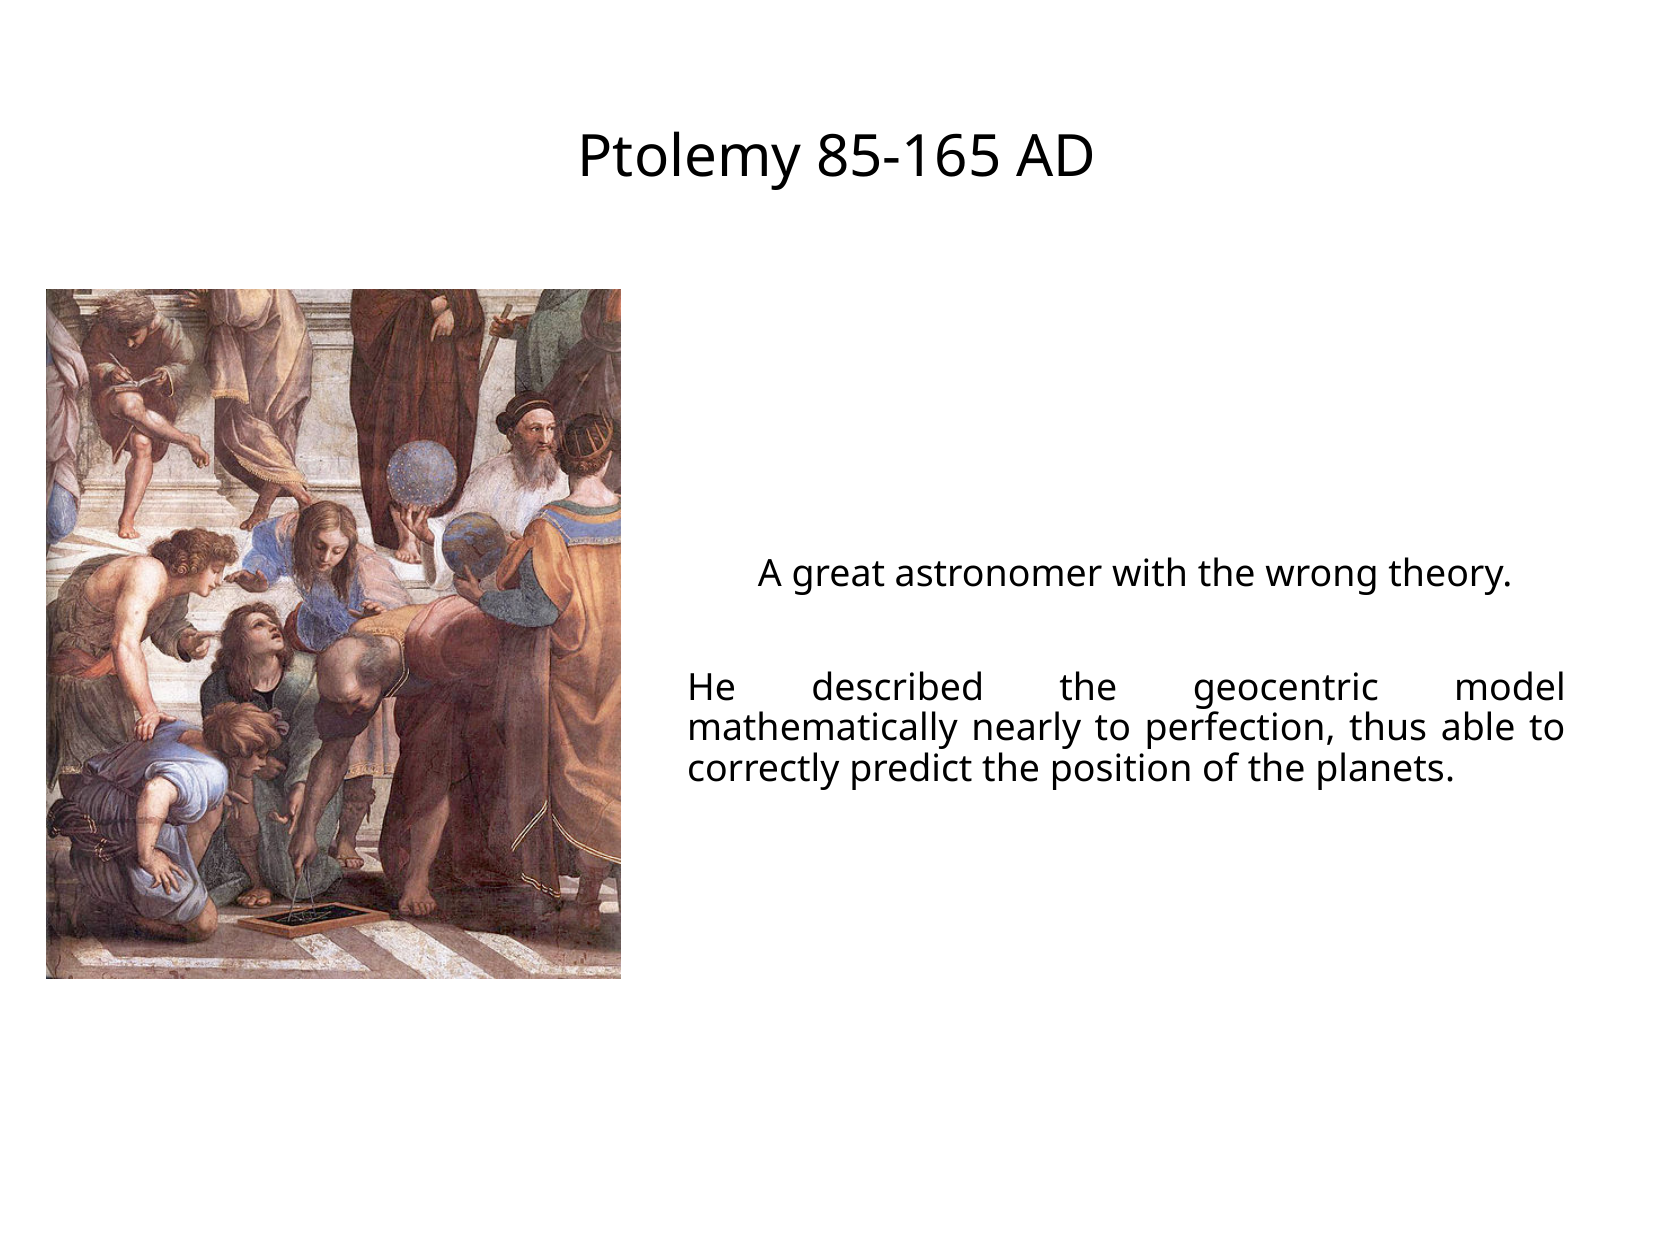

# Ptolemy 85-165 AD
A great astronomer with the wrong theory.
He described the geocentric model mathematically nearly to perfection, thus able to correctly predict the position of the planets.